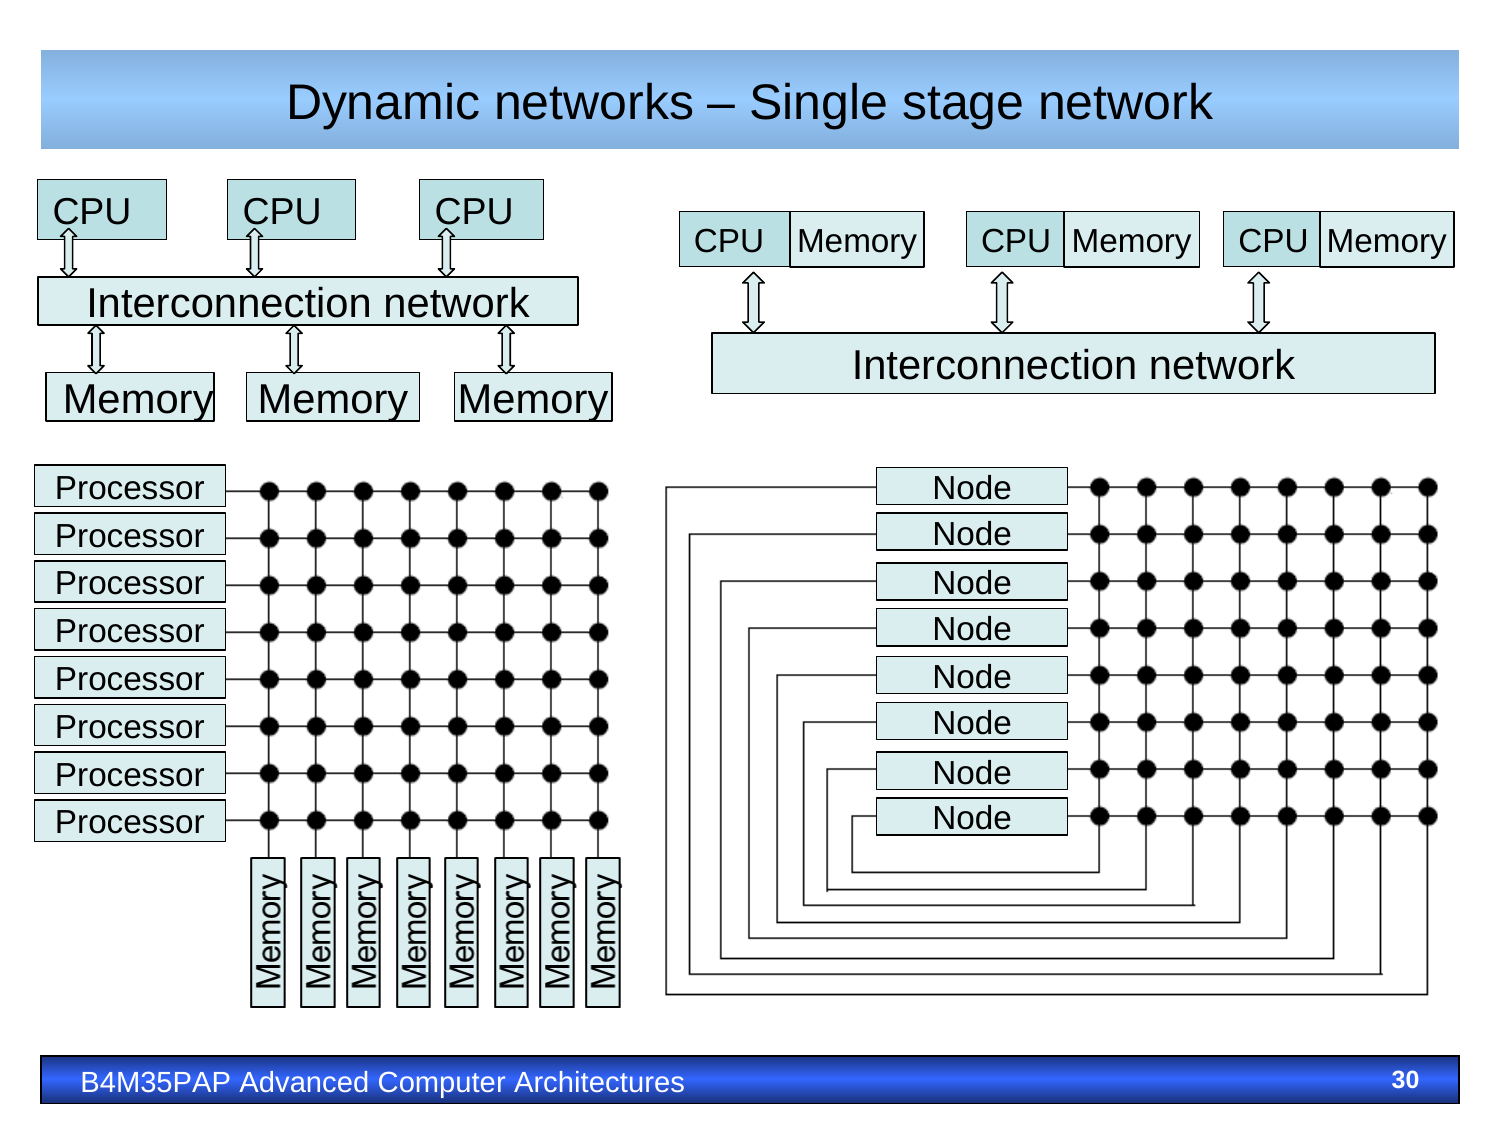

# Dynamic networks – Single stage network
CPU
Memory
CPU
Memory
CPU
Memory
Interconnection network
CPU
Memory
CPU
Memory
CPU
Memory
Interconnection network
Processor
Node
Processor
Node
Processor
Node
Processor
Node
Processor
Node
Node
Processor
Processor
Node
Node
Processor